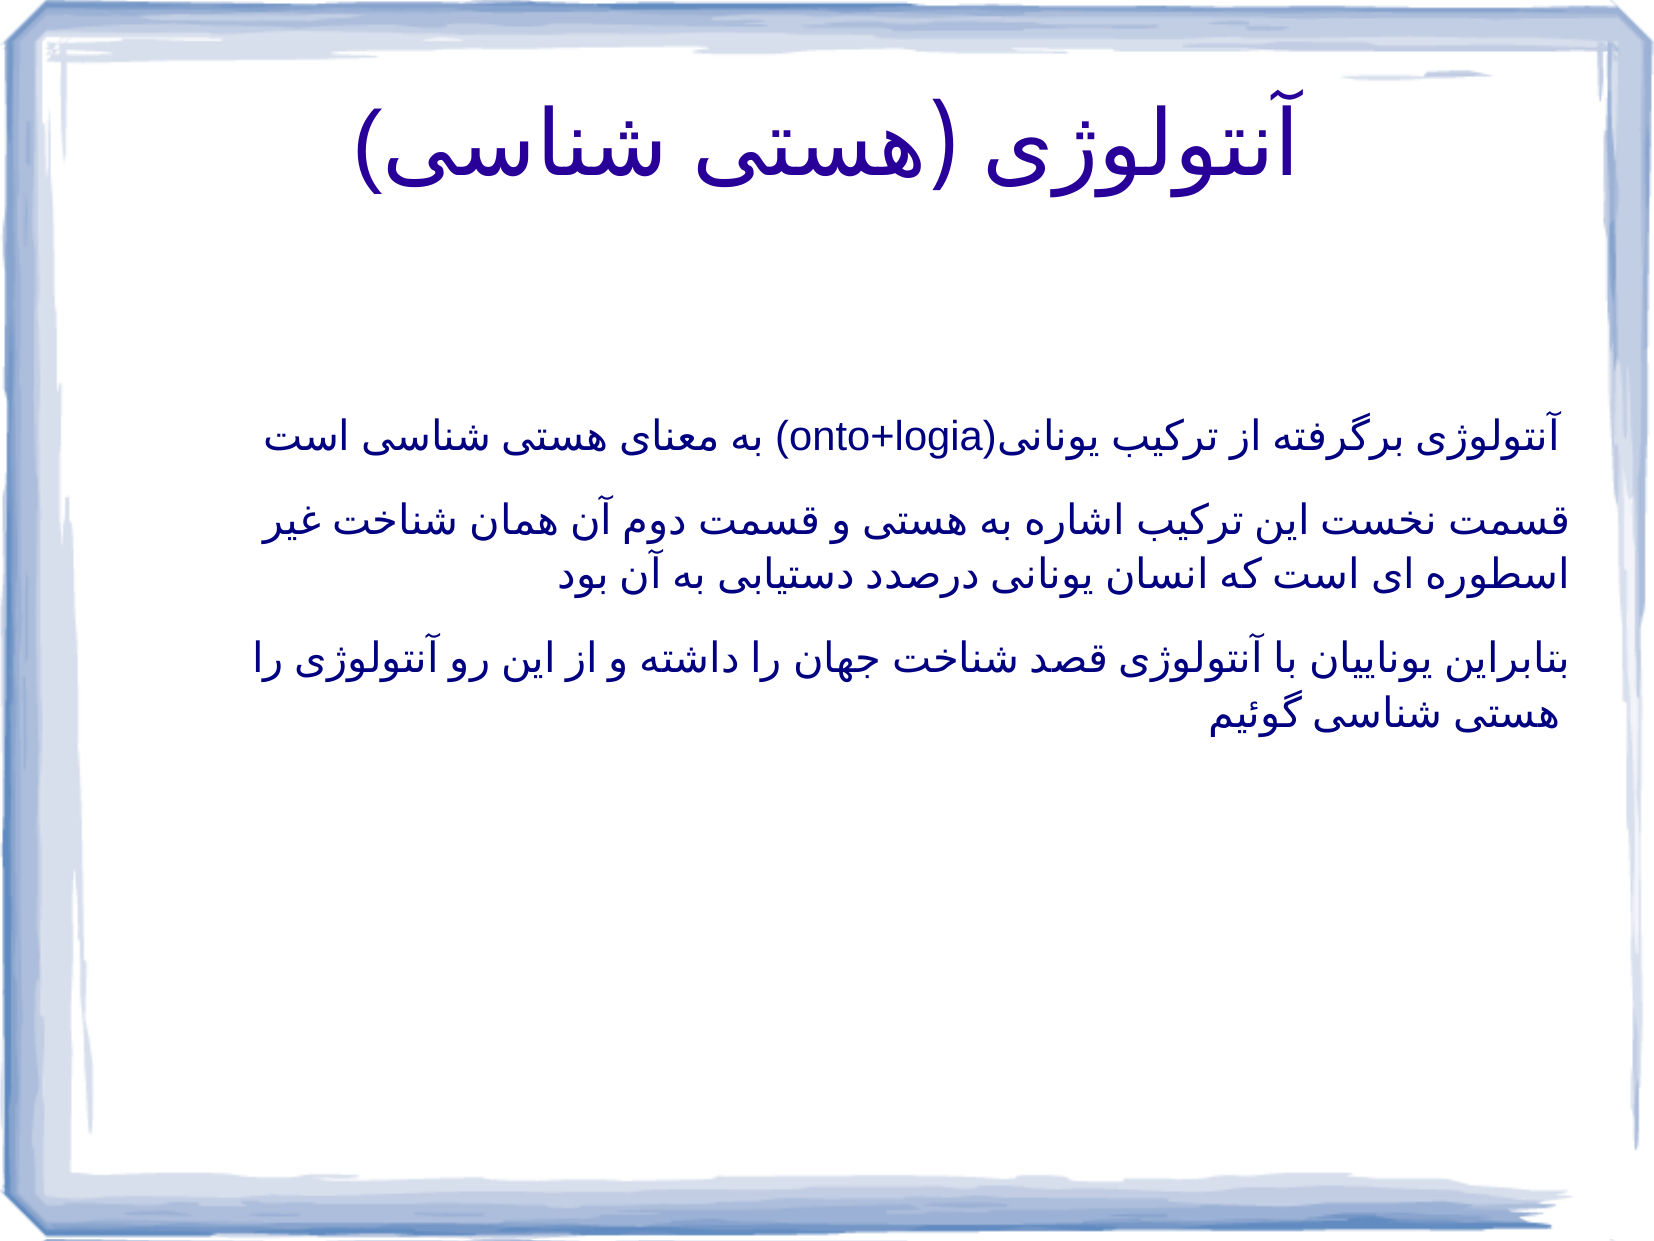

# (آنتولوژی (هستی شناسی
به معنای هستی شناسی است (onto+logia)آنتولوژی برگرفته از ترکیب یونانی
 قسمت نخست این ترکیب اشاره به هستی و قسمت دوم آن همان شناخت غیر اسطوره ای است که انسان یونانی درصدد دستیابی به آن بود
بنابراین یوناییان با آنتولوژی قصد شناخت جهان را داشته و از این رو آنتولوژی را هستی شناسی گوئیم
.